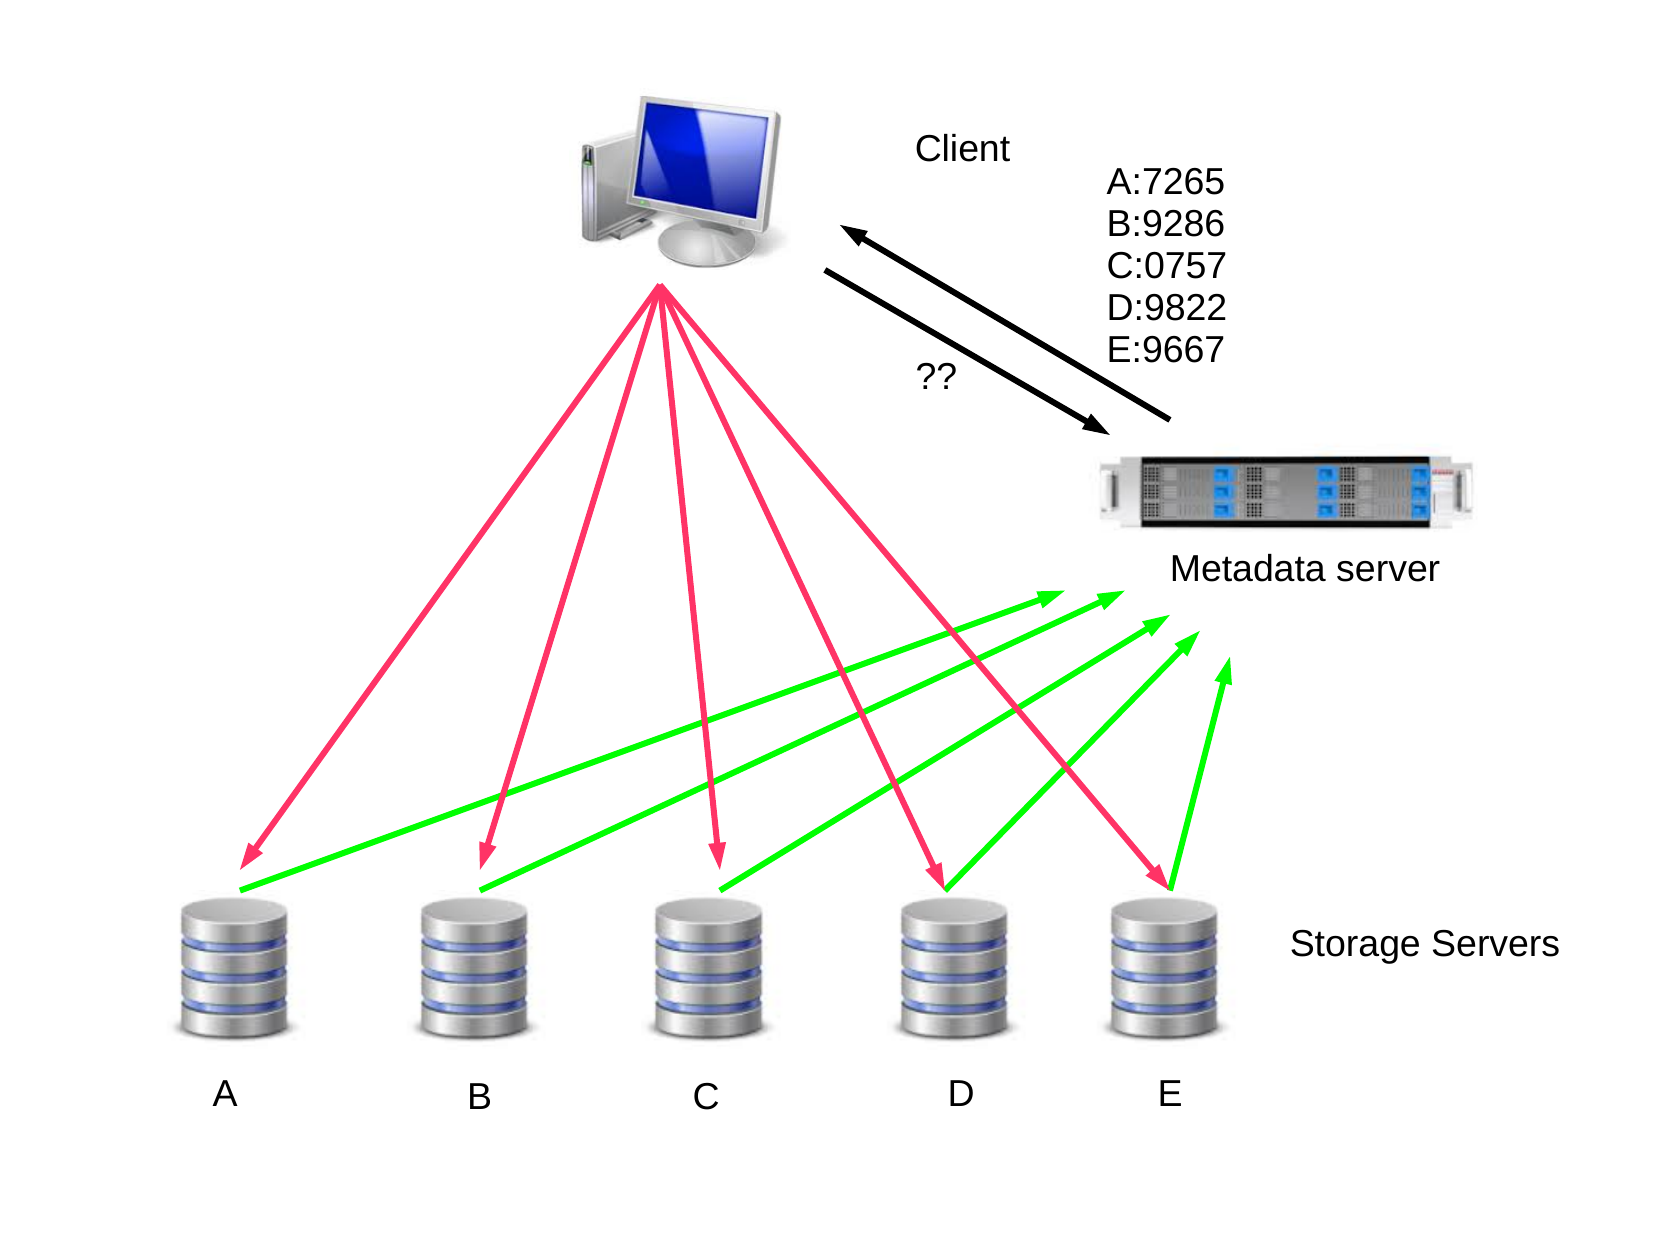

Client
A:7265
B:9286
C:0757
D:9822
E:9667
??
Metadata server
Storage Servers
A
D
E
B
C